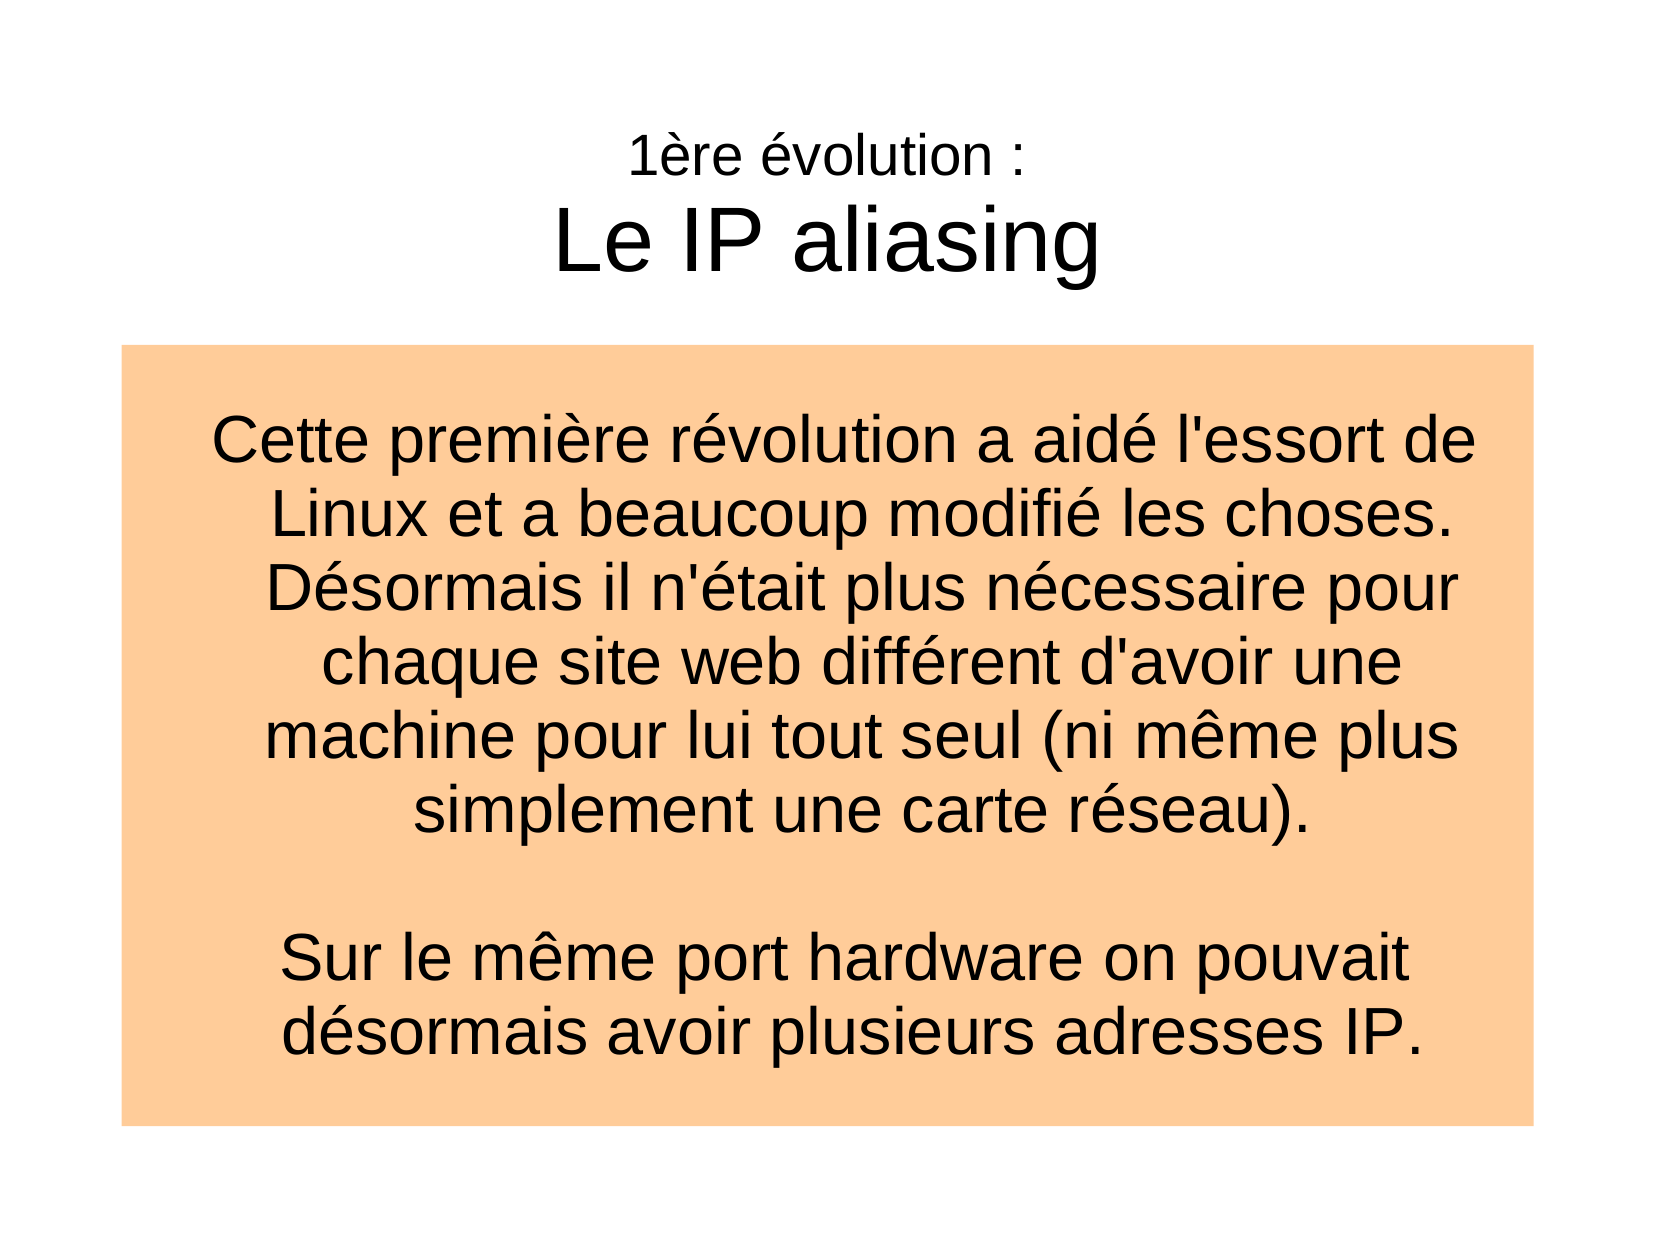

# 1ère évolution : Le IP aliasing
Cette première révolution a aidé l'essort de Linux et a beaucoup modifié les choses. Désormais il n'était plus nécessaire pour chaque site web différent d'avoir une machine pour lui tout seul (ni même plus simplement une carte réseau).
Sur le même port hardware on pouvait désormais avoir plusieurs adresses IP.